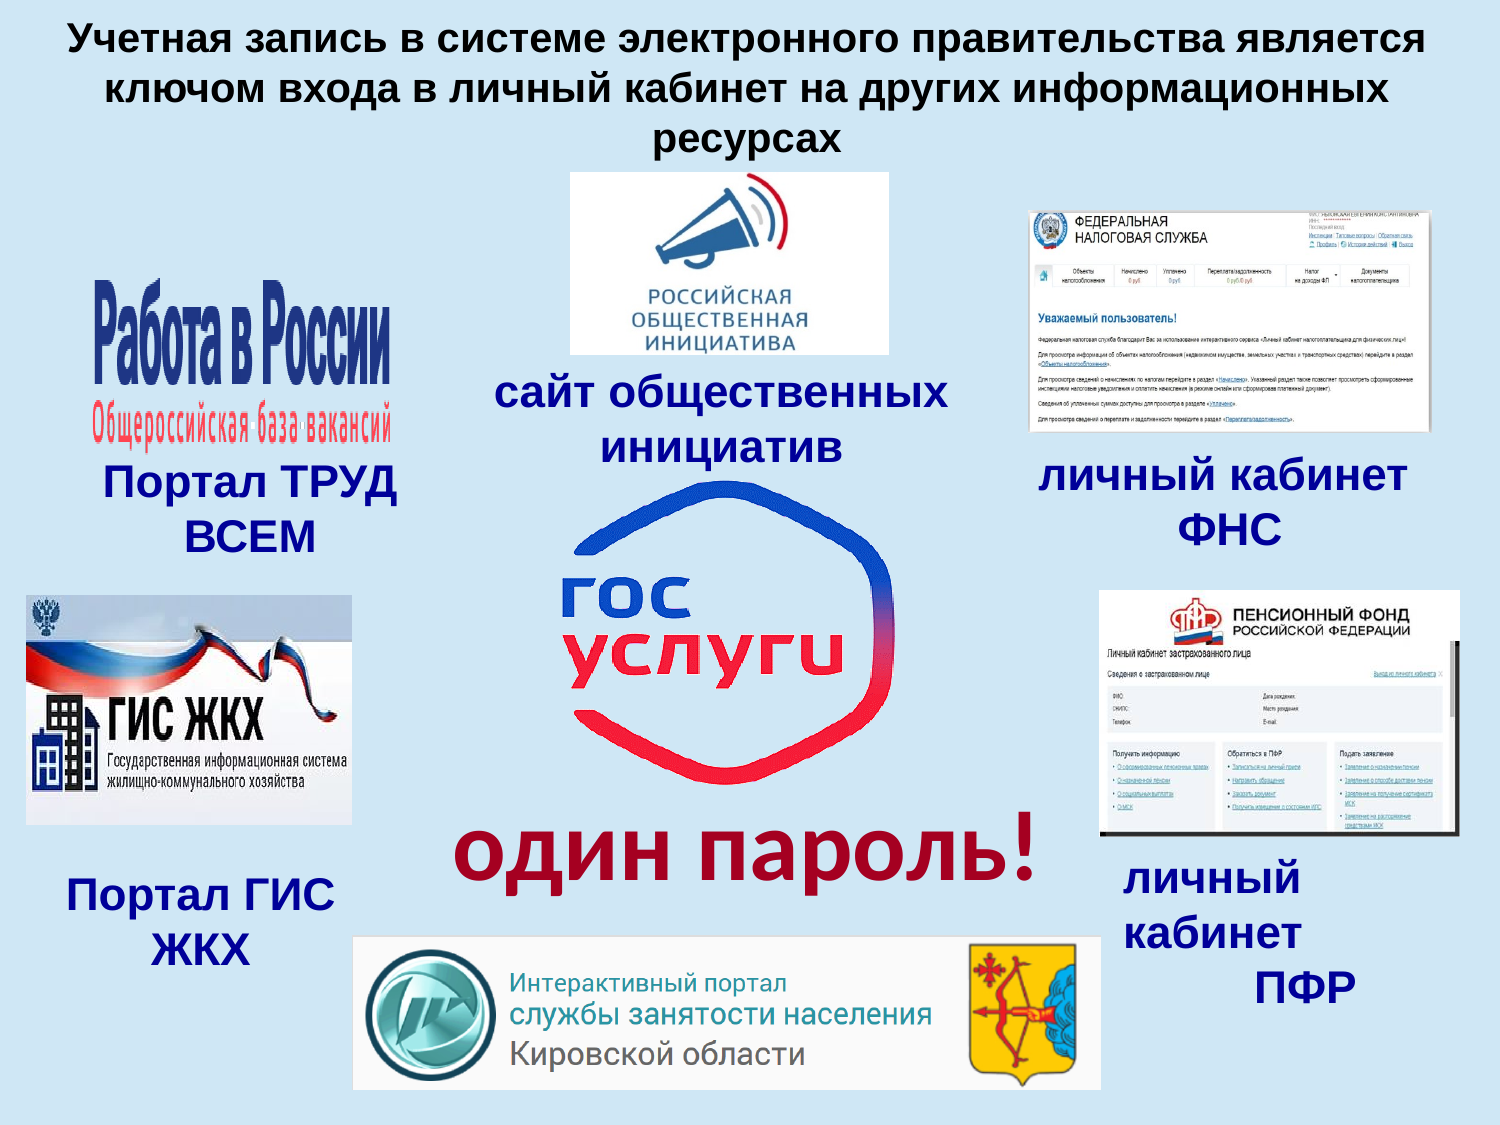

Учетная запись в системе электронного правительства является ключом входа в личный кабинет на других информационных ресурсах
сайт общественных инициатив
личный кабинет
ФНС
Портал ТРУД ВСЕМ
один пароль!
личный кабинет
ПФР
Портал ГИС
 ЖКХ